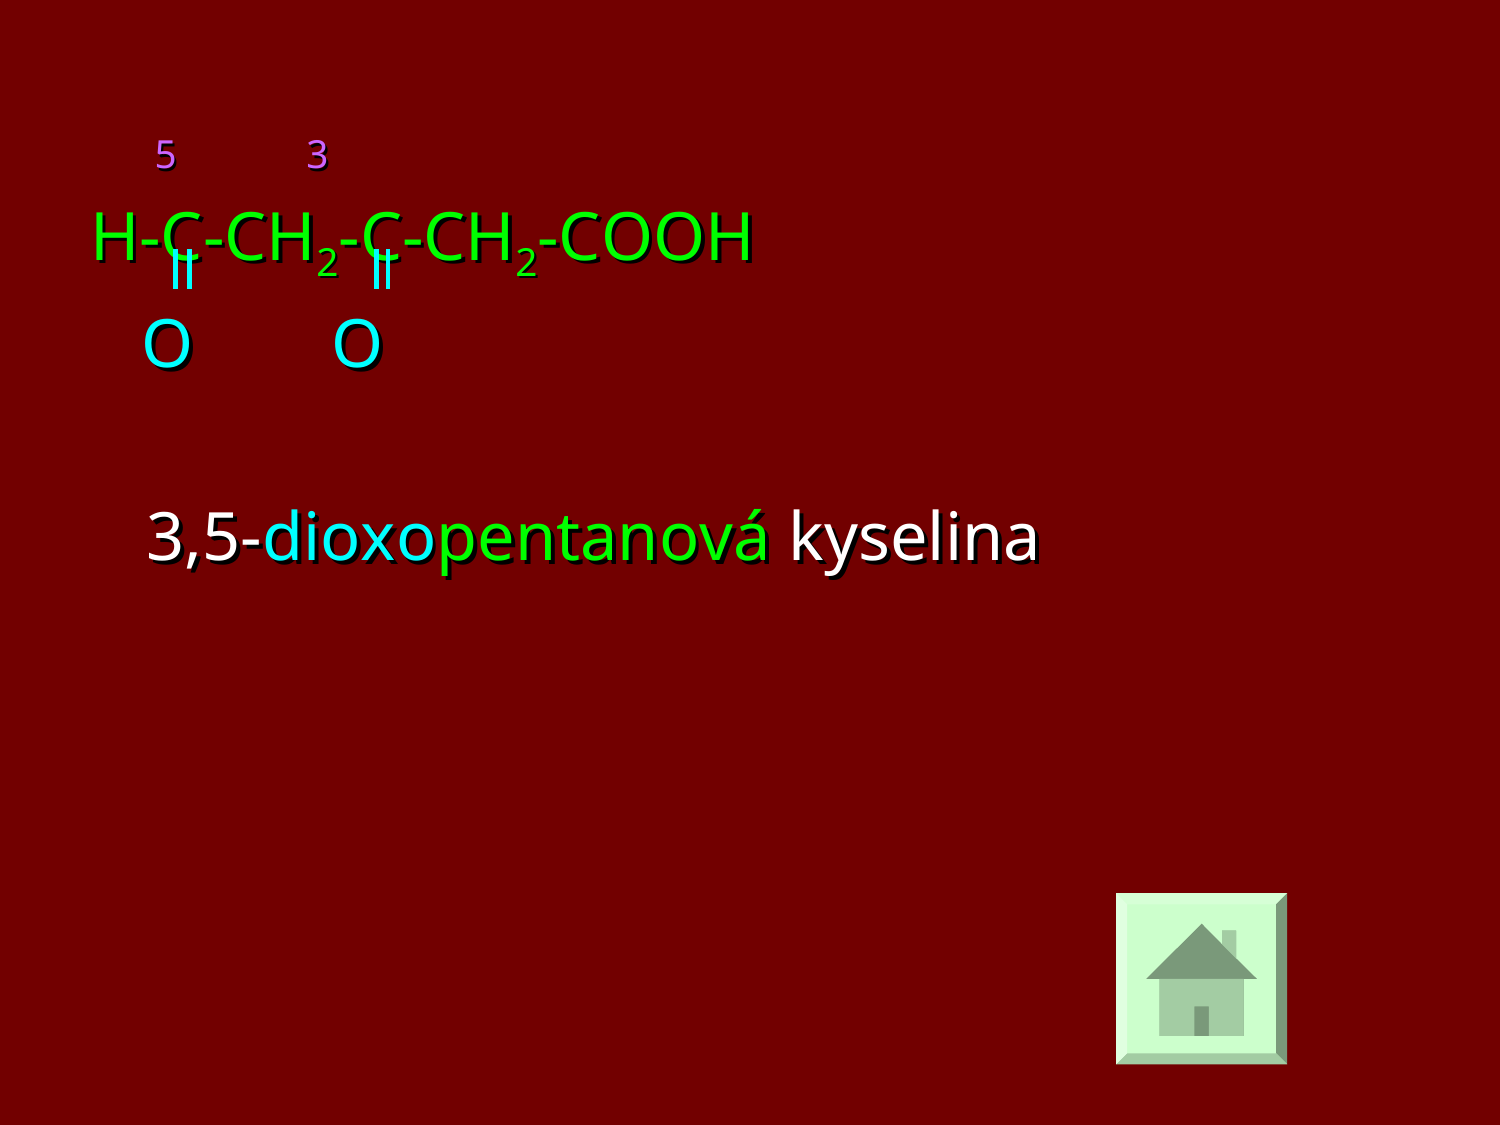

#
 5 3
H-C-CH2-C-CH2-COOH
 O O
	3,5-dioxopentanová kyselina